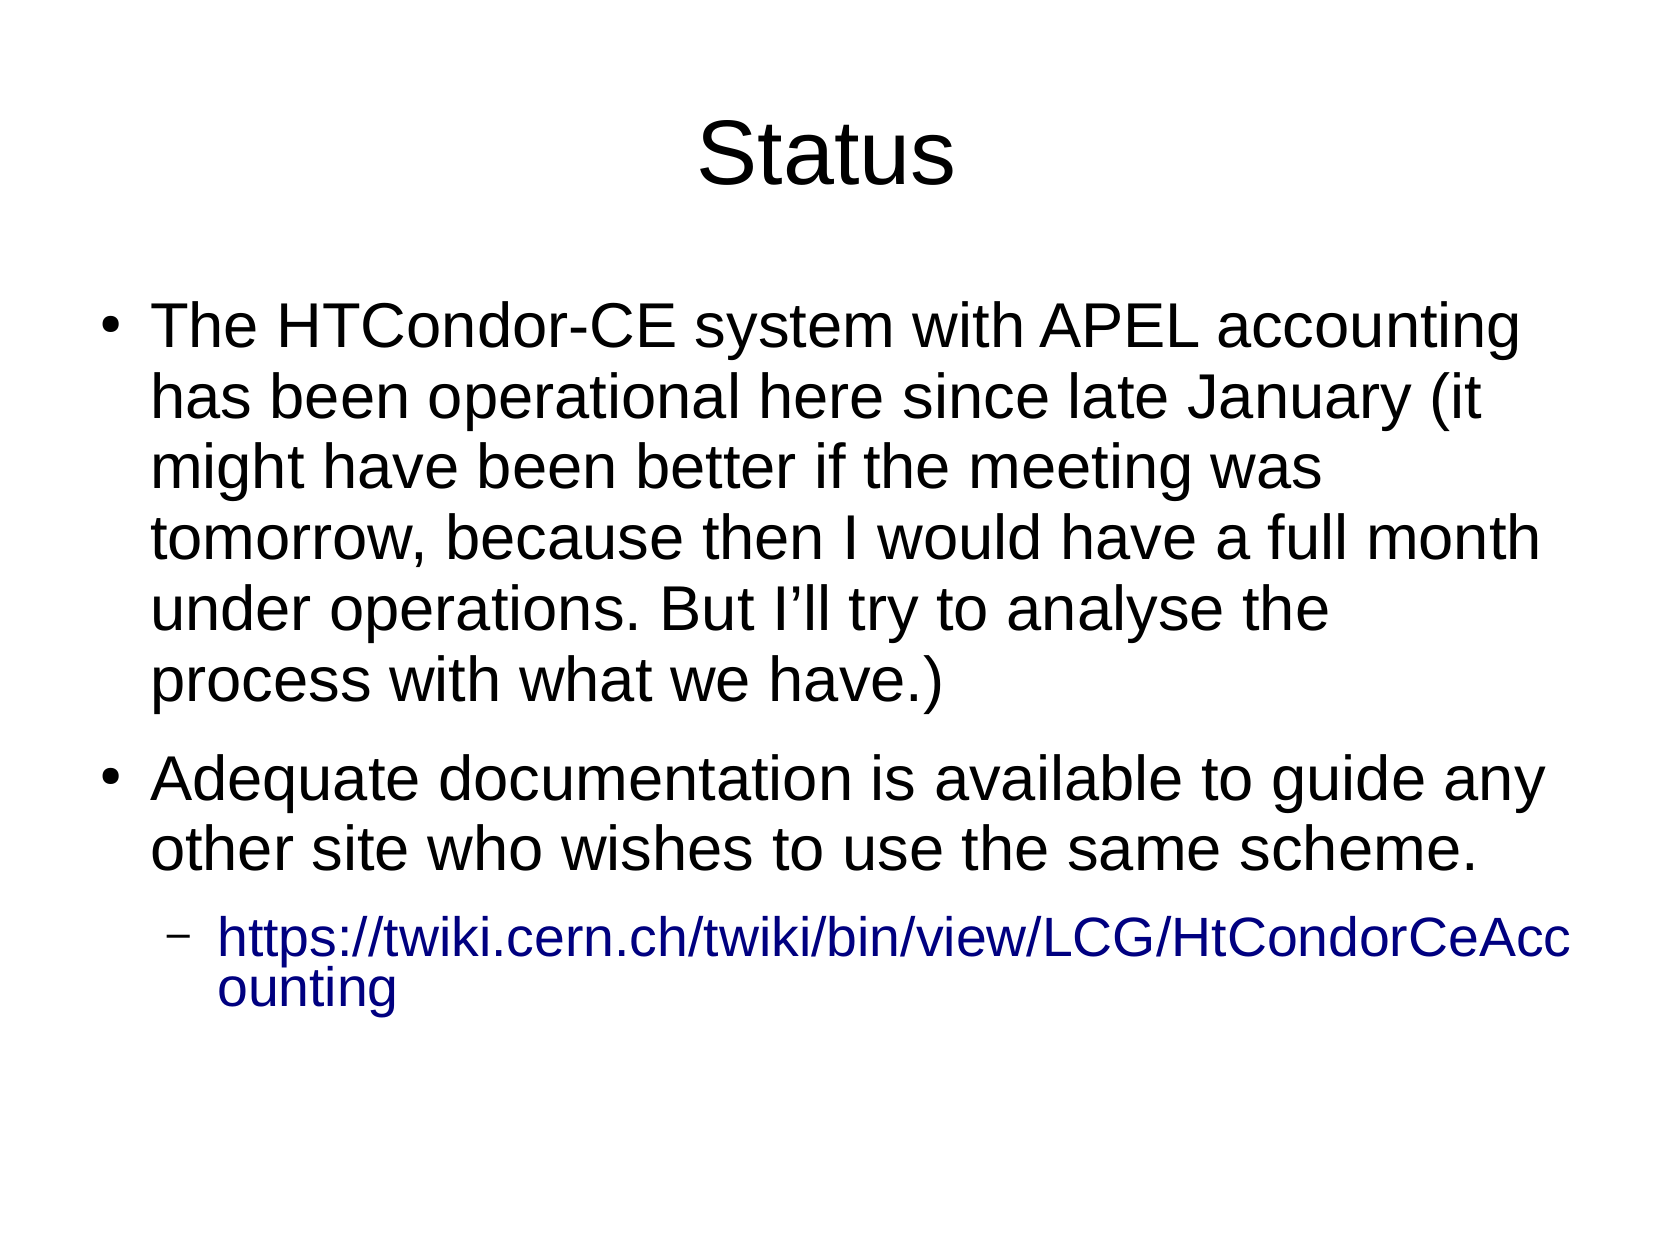

# Status
The HTCondor-CE system with APEL accounting has been operational here since late January (it might have been better if the meeting was tomorrow, because then I would have a full month under operations. But I’ll try to analyse the process with what we have.)
Adequate documentation is available to guide any other site who wishes to use the same scheme.
https://twiki.cern.ch/twiki/bin/view/LCG/HtCondorCeAccounting